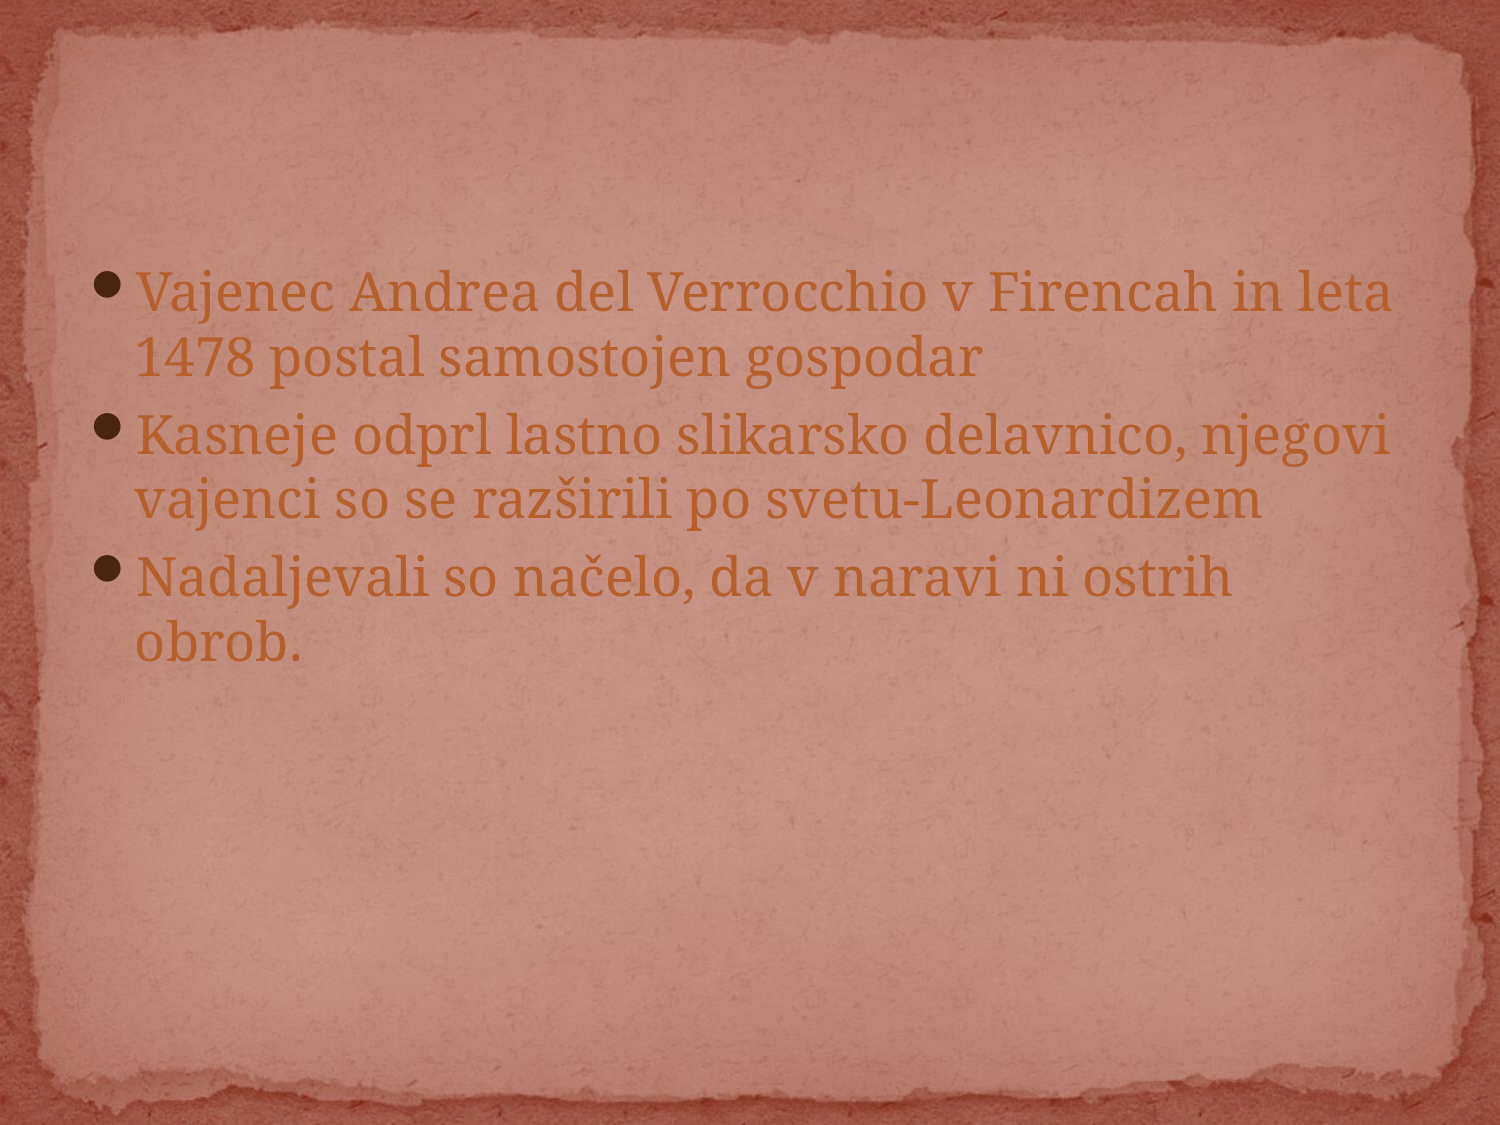

# Vajenec Andrea del Verrocchio v Firencah in leta 1478 postal samostojen gospodar
Kasneje odprl lastno slikarsko delavnico, njegovi vajenci so se razširili po svetu-Leonardizem
Nadaljevali so načelo, da v naravi ni ostrih obrob.